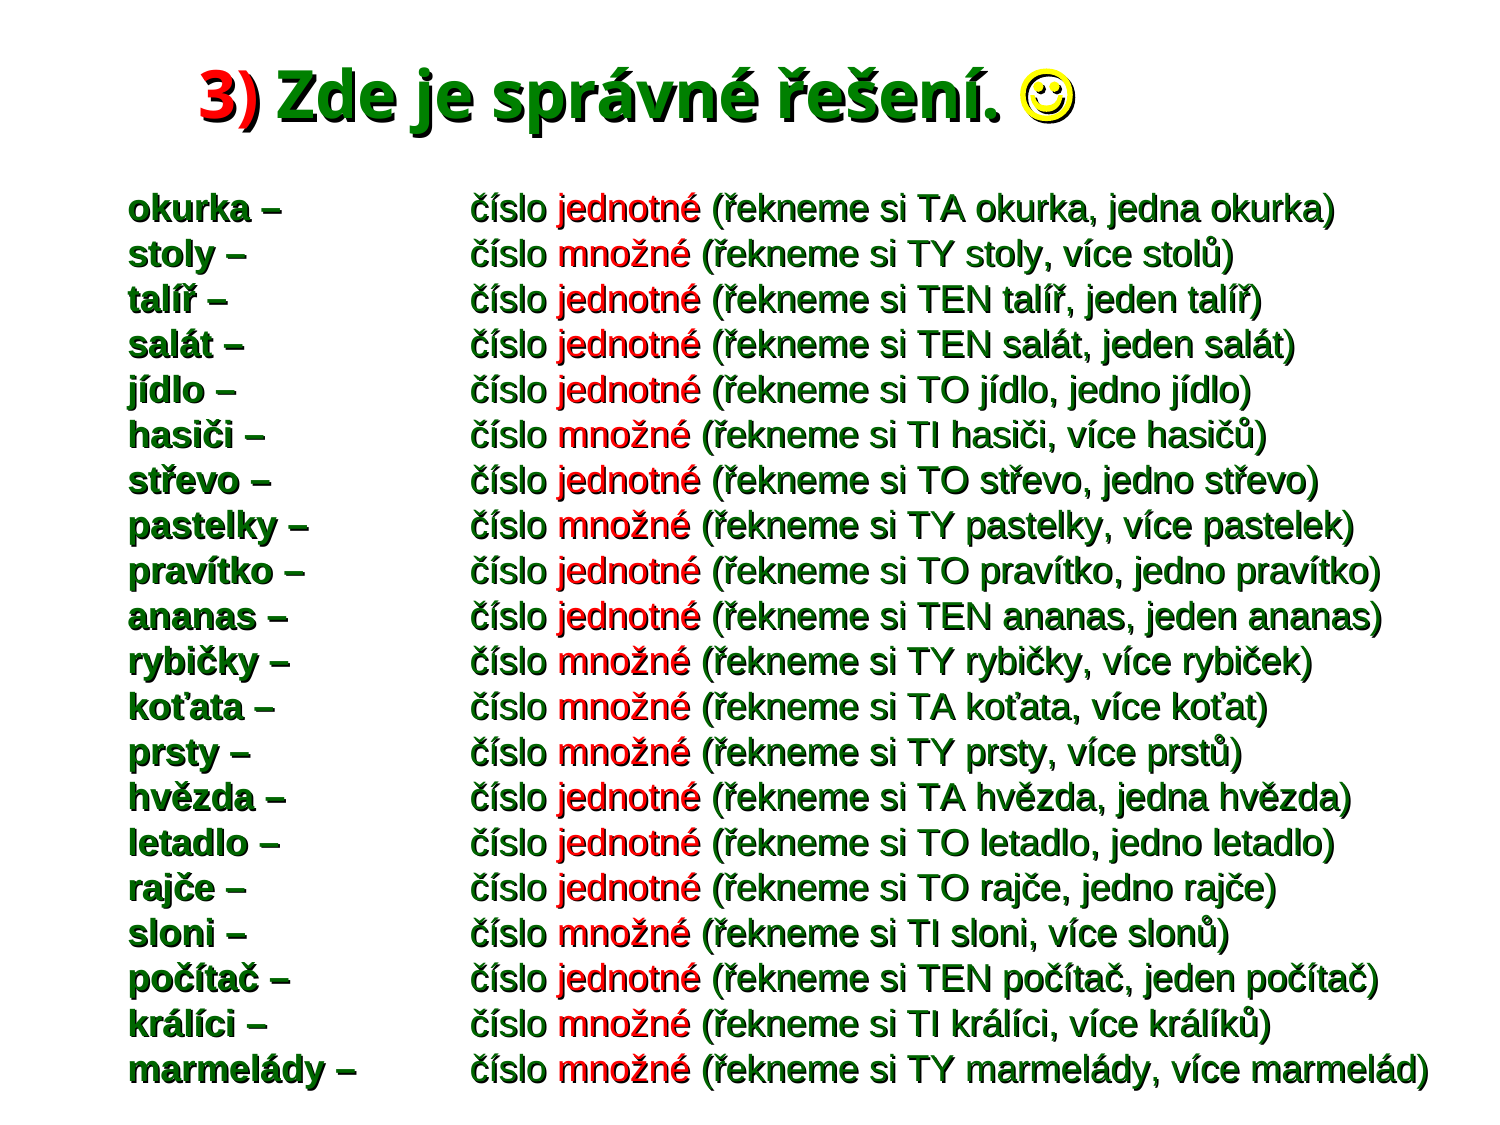

# 3) Zde je správné řešení. 
okurka –
stoly –
talíř –
salát –
jídlo –
hasiči –
střevo –
pastelky –
pravítko –
ananas –
rybičky –
koťata –
prsty –
hvězda –
letadlo –
rajče –
sloni –
počítač –
králíci –
marmelády –
číslo jednotné (řekneme si TA okurka, jedna okurka)
číslo množné (řekneme si TY stoly, více stolů)
číslo jednotné (řekneme si TEN talíř, jeden talíř)
číslo jednotné (řekneme si TEN salát, jeden salát)
číslo jednotné (řekneme si TO jídlo, jedno jídlo)
číslo množné (řekneme si TI hasiči, více hasičů)
číslo jednotné (řekneme si TO střevo, jedno střevo)
číslo množné (řekneme si TY pastelky, více pastelek)
číslo jednotné (řekneme si TO pravítko, jedno pravítko)
číslo jednotné (řekneme si TEN ananas, jeden ananas)
číslo množné (řekneme si TY rybičky, více rybiček)
číslo množné (řekneme si TA koťata, více koťat)
číslo množné (řekneme si TY prsty, více prstů)
číslo jednotné (řekneme si TA hvězda, jedna hvězda)
číslo jednotné (řekneme si TO letadlo, jedno letadlo)
číslo jednotné (řekneme si TO rajče, jedno rajče)
číslo množné (řekneme si TI sloni, více slonů)
číslo jednotné (řekneme si TEN počítač, jeden počítač)
číslo množné (řekneme si TI králíci, více králíků)
číslo množné (řekneme si TY marmelády, více marmelád)